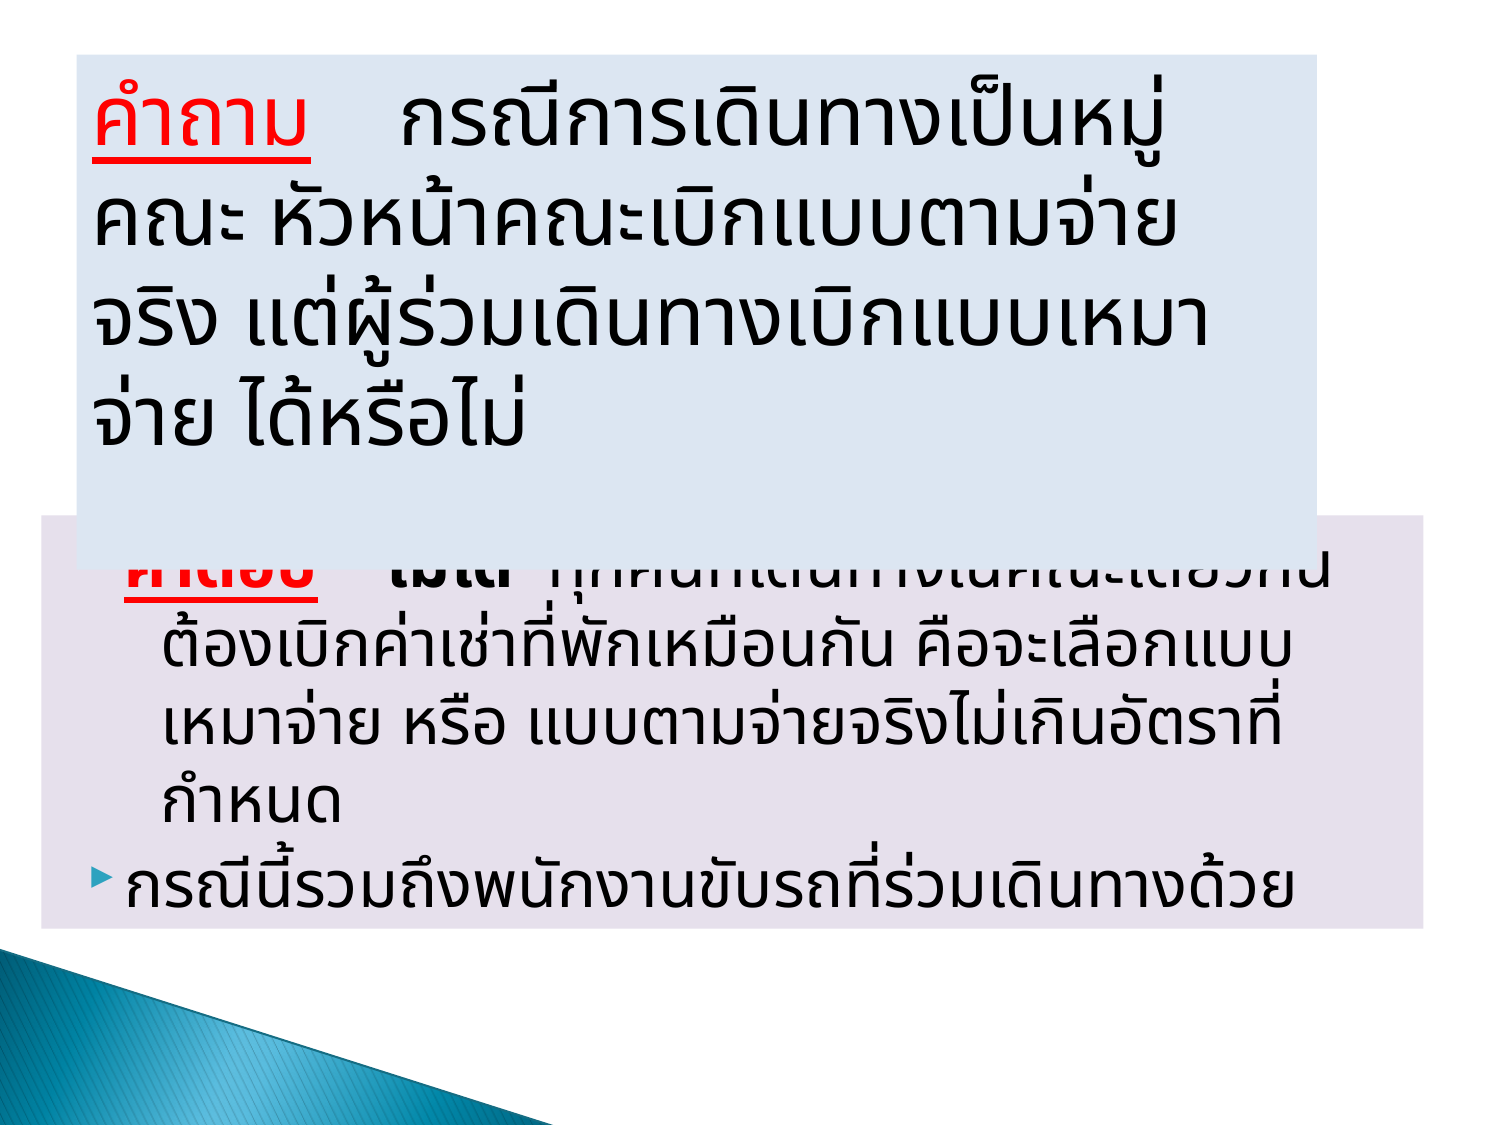

คำถาม    กรณีการเดินทางเป็นหมู่คณะ หัวหน้าคณะเบิกแบบตามจ่ายจริง แต่ผู้ร่วมเดินทางเบิกแบบเหมาจ่าย ได้หรือไม่
# คำตอบ    ไม่ได้  ทุกคนที่เดินทางในคณะเดียวกันต้องเบิกค่าเช่าที่พักเหมือนกัน คือจะเลือกแบบเหมาจ่าย หรือ แบบตามจ่ายจริงไม่เกินอัตราที่กำหนด
กรณีนี้รวมถึงพนักงานขับรถที่ร่วมเดินทางด้วย